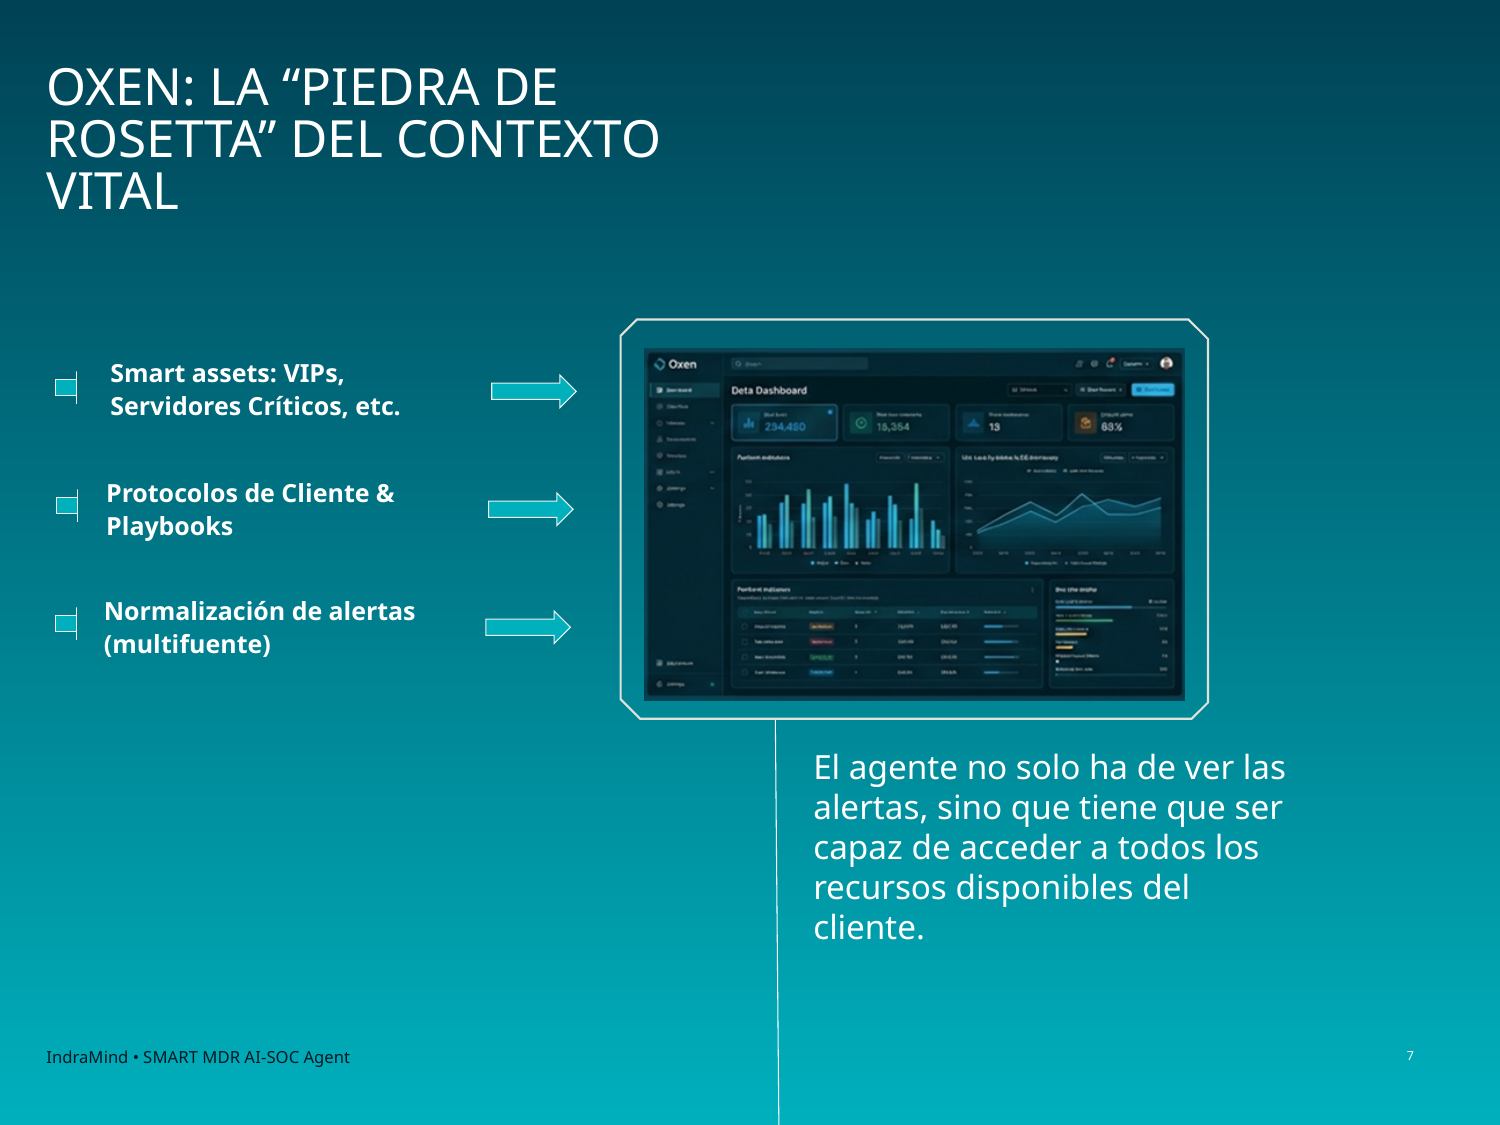

# OXEN: LA “PIEDRA DE ROSETTA” DEL CONTEXTO VITAL
Smart assets: VIPs, Servidores Críticos, etc.
Protocolos de Cliente & Playbooks
Normalización de alertas (multifuente)
El agente no solo ha de ver las alertas, sino que tiene que ser capaz de acceder a todos los recursos disponibles del cliente.
IndraMind • SMART MDR AI-SOC Agent
6